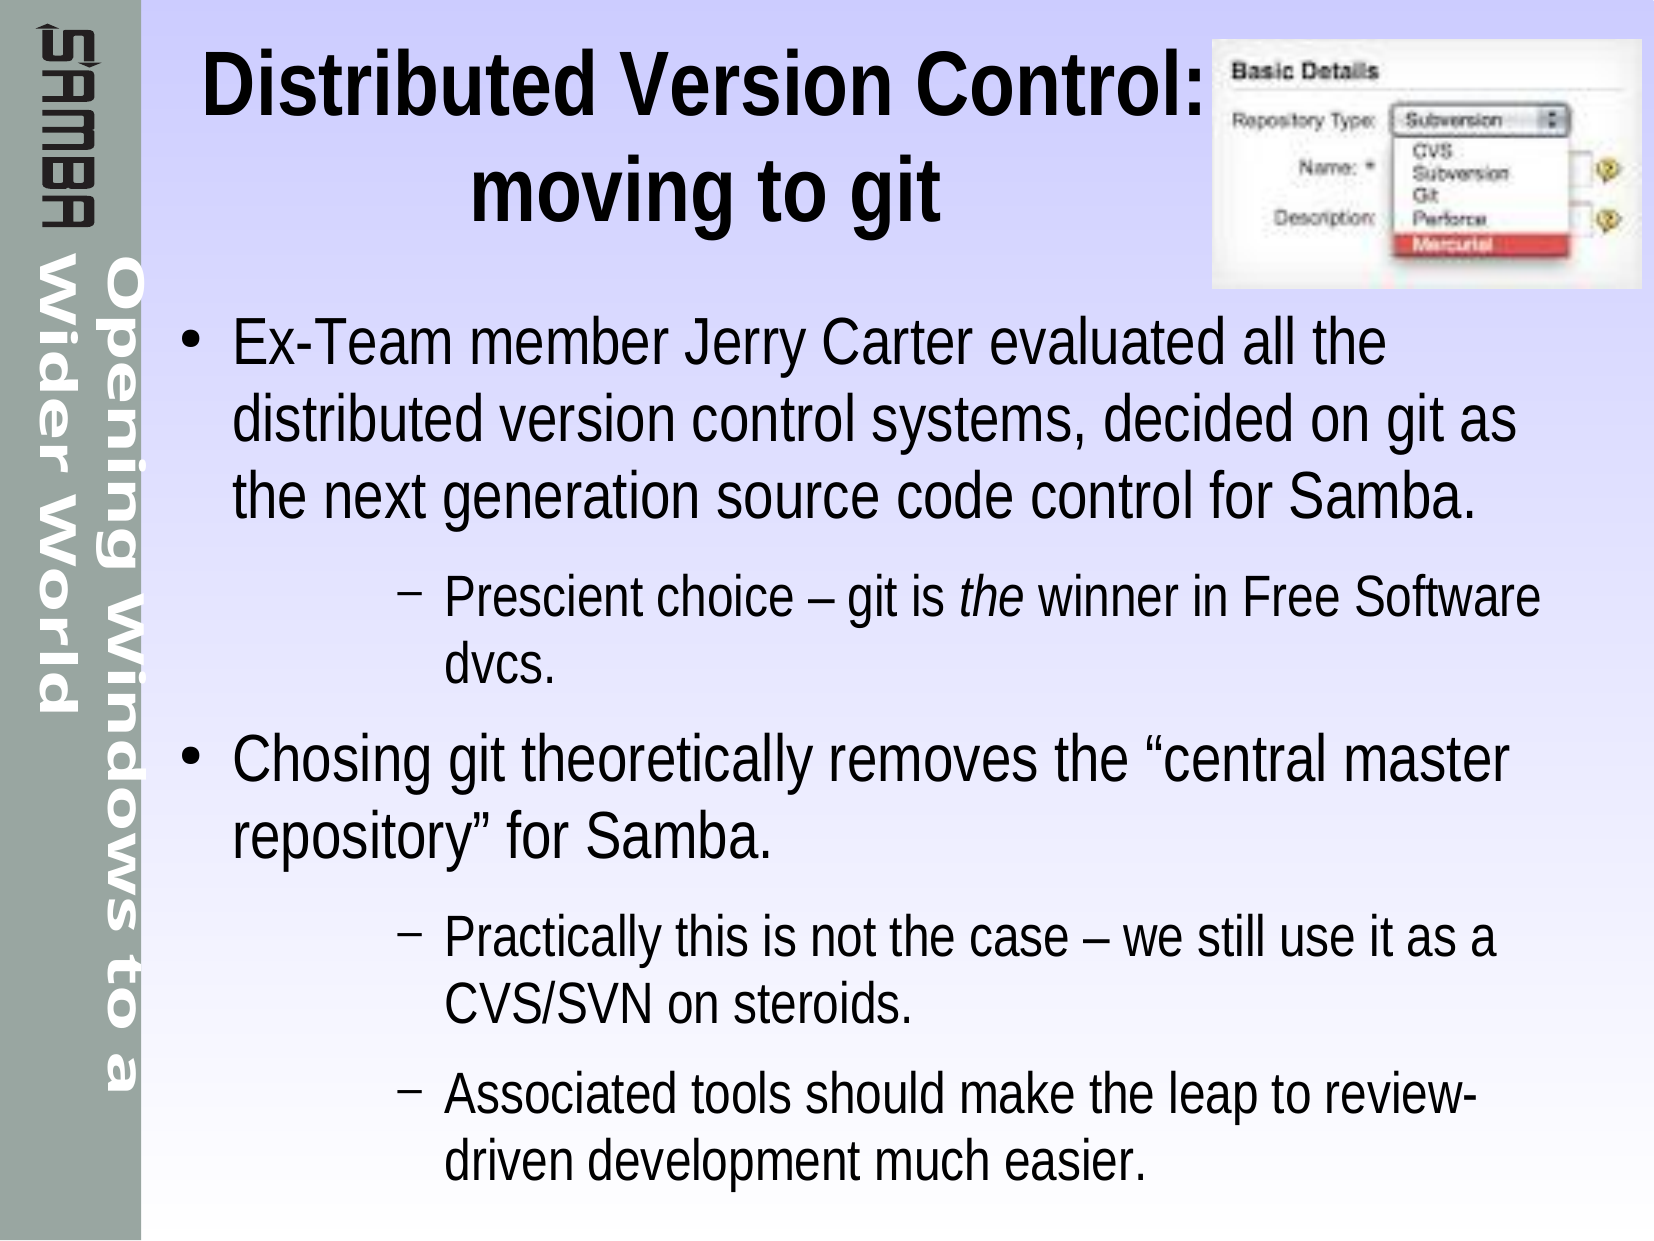

# Distributed Version Control: moving to git
Ex-Team member Jerry Carter evaluated all the distributed version control systems, decided on git as the next generation source code control for Samba.
Prescient choice – git is the winner in Free Software dvcs.
Chosing git theoretically removes the “central master repository” for Samba.
Practically this is not the case – we still use it as a CVS/SVN on steroids.
Associated tools should make the leap to review-driven development much easier.